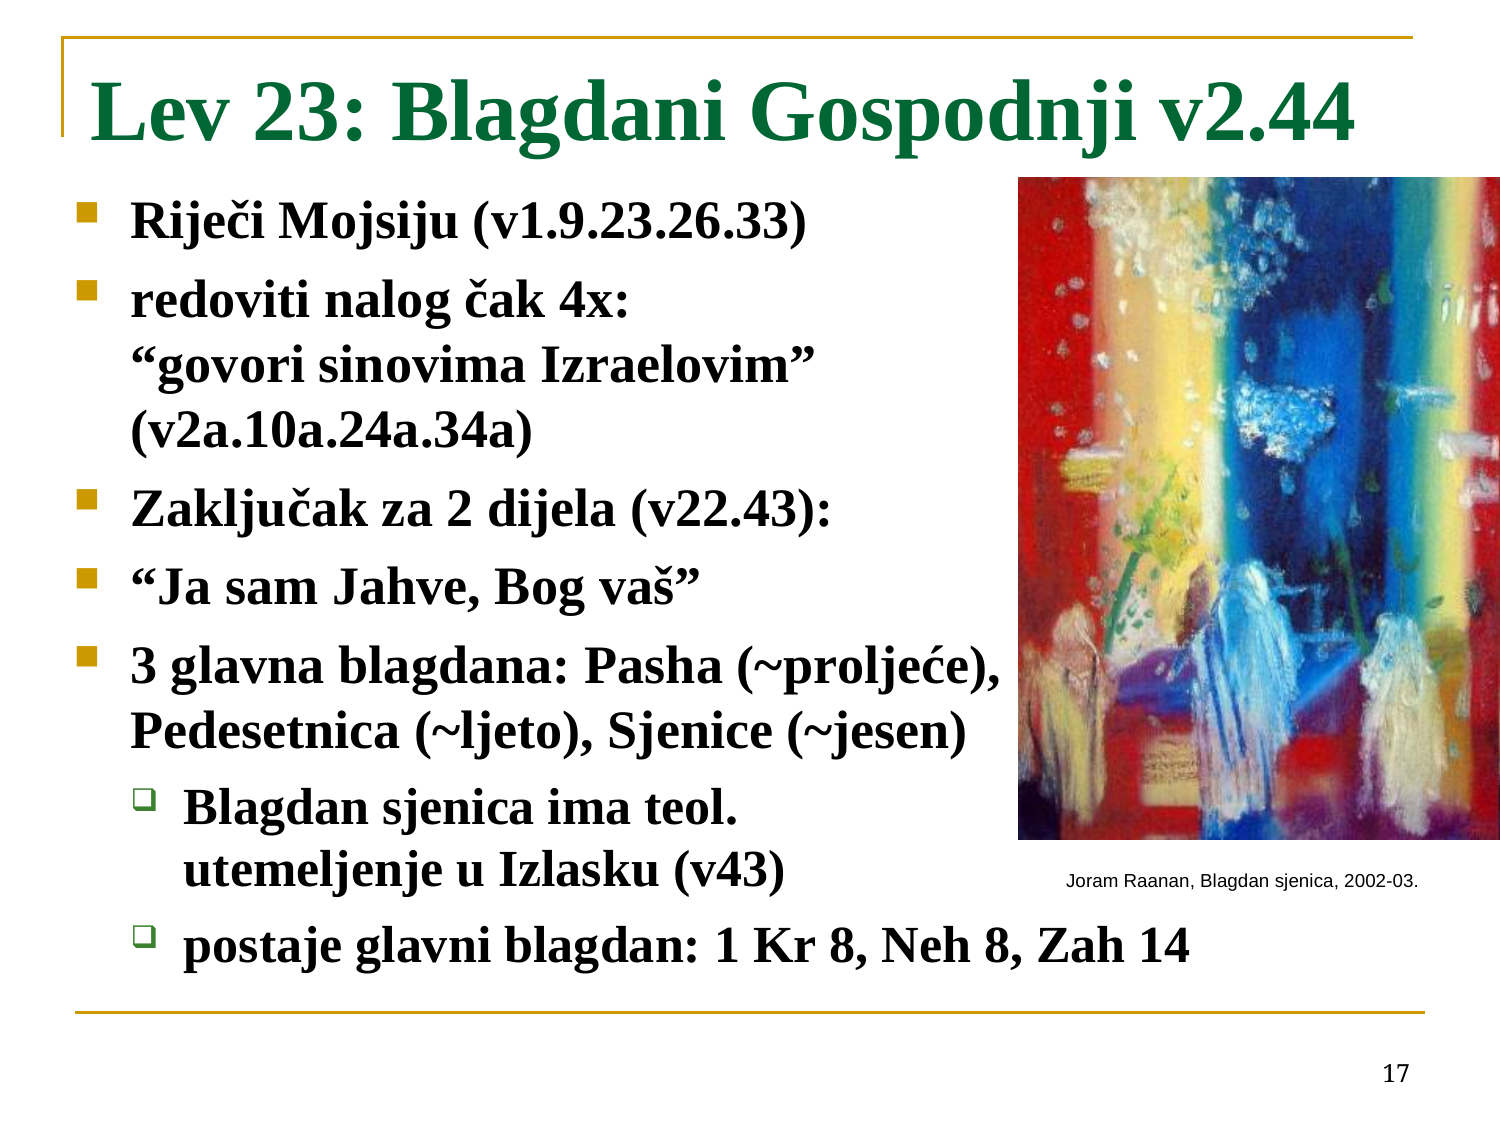

# Lev 23: Blagdani Gospodnji v2.44
Riječi Mojsiju (v1.9.23.26.33)
redoviti nalog čak 4x:
“govori sinovima Izraelovim”
(v2a.10a.24a.34a)
Zaključak za 2 dijela (v22.43):
“Ja sam Jahve, Bog vaš”
3 glavna blagdana: Pasha (~proljeće),
Pedesetnica (~ljeto), Sjenice (~jesen)
Blagdan sjenica ima teol.
utemeljenje u Izlasku (v43)
postaje glavni blagdan: 1 Kr 8, Neh 8, Zah 14
Joram Raanan, Blagdan sjenica, 2002-03.